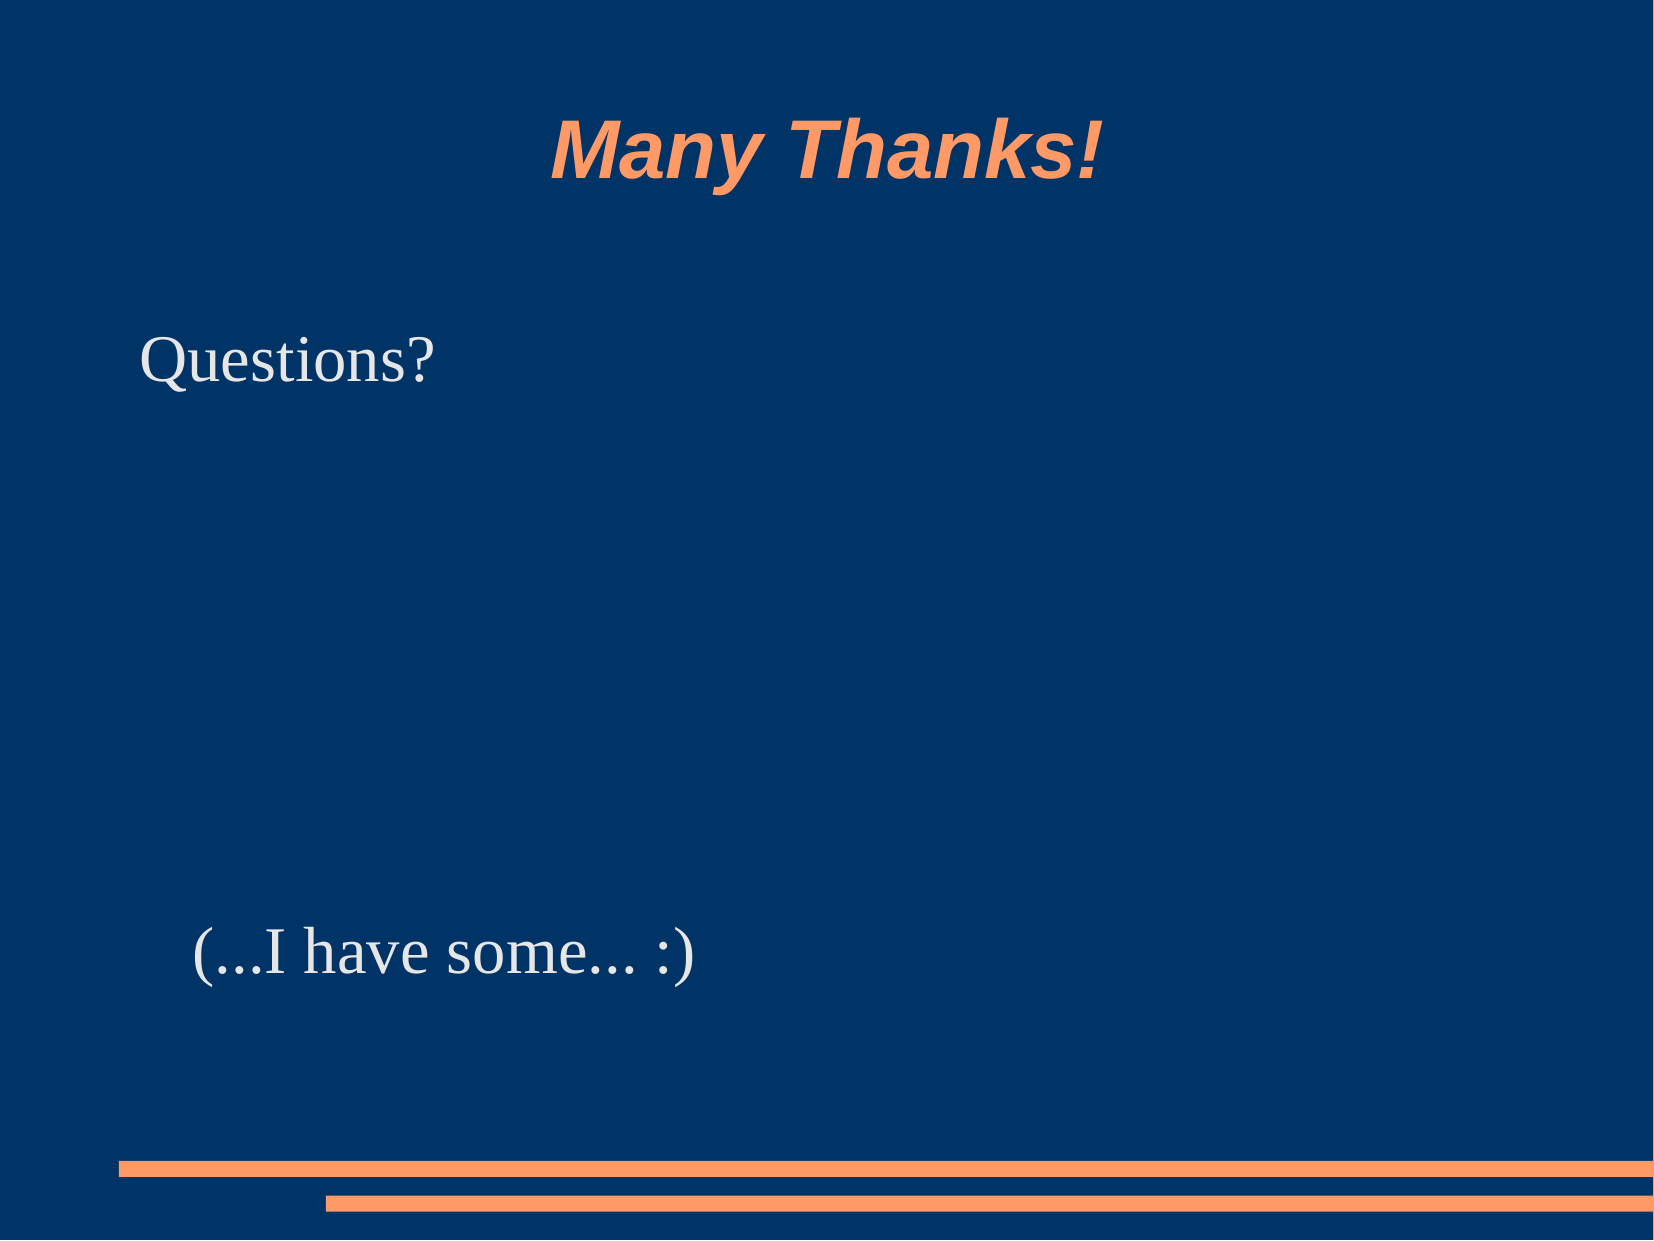

# Many Thanks!
Questions?
(...I have some... :)